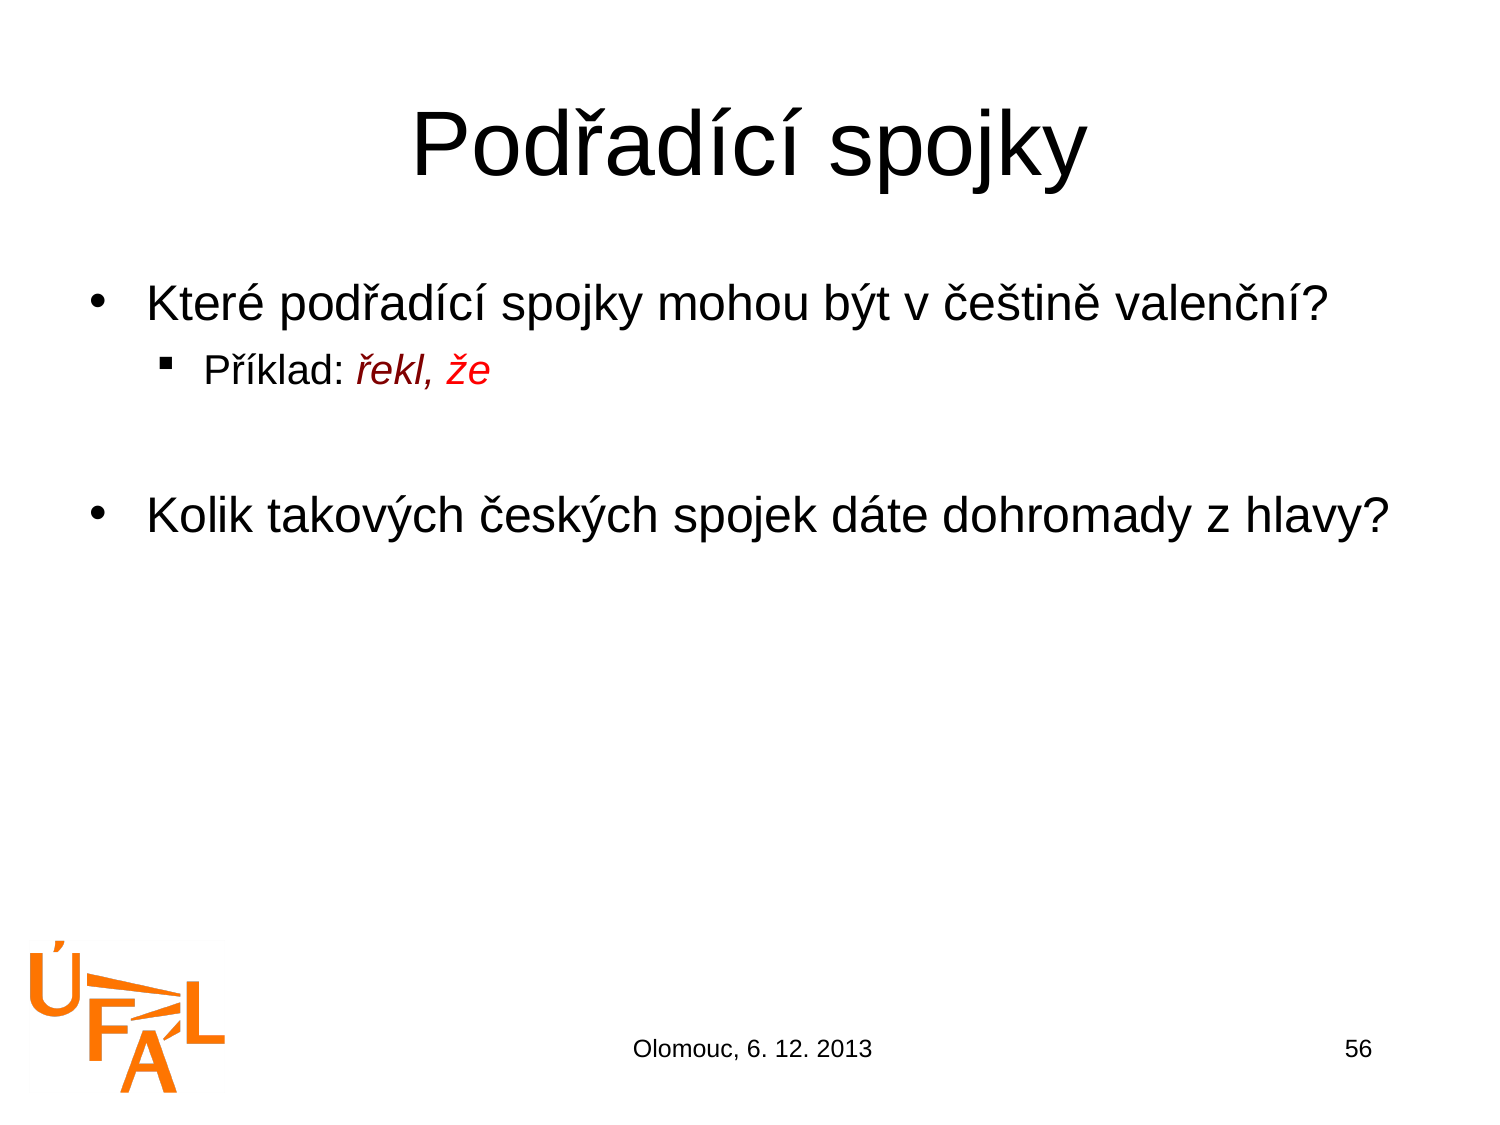

# Podřadící spojky
Které podřadící spojky mohou být v češtině valenční?
Příklad: řekl, že
Kolik takových českých spojek dáte dohromady z hlavy?
Olomouc, 6. 12. 2013
56